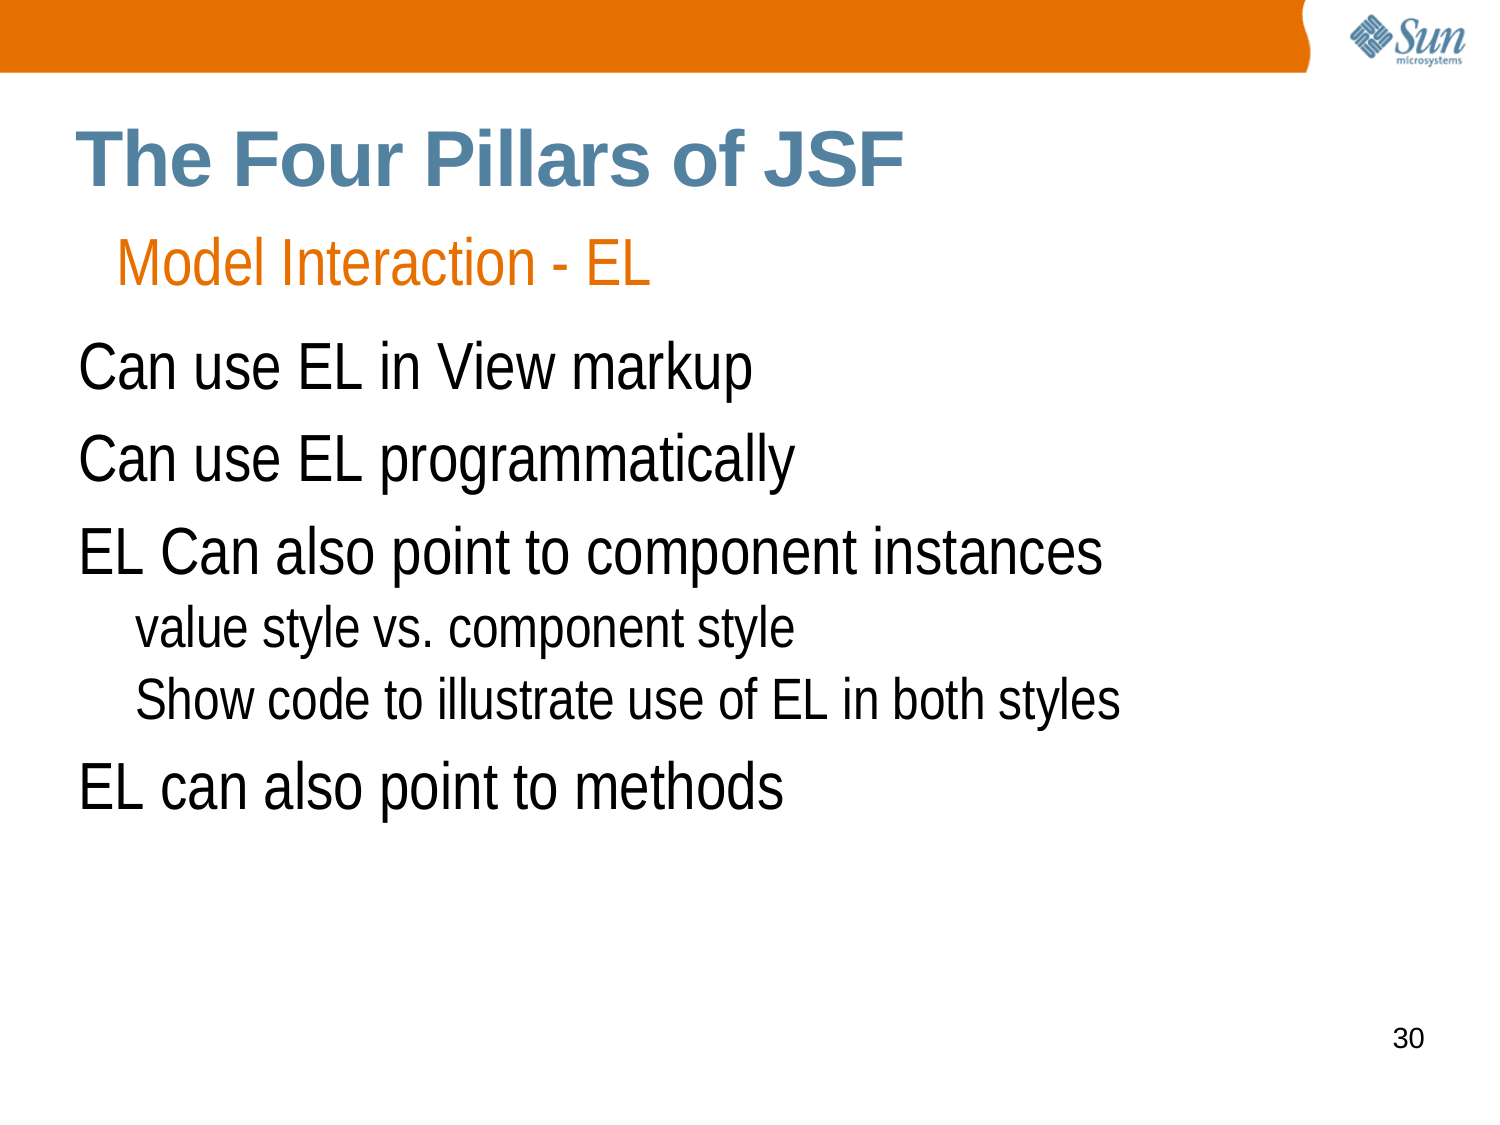

# The Four Pillars of JSF
Model Interaction - EL
Can use EL in View markup
Can use EL programmatically
EL Can also point to component instances
value style vs. component style
Show code to illustrate use of EL in both styles
EL can also point to methods
30